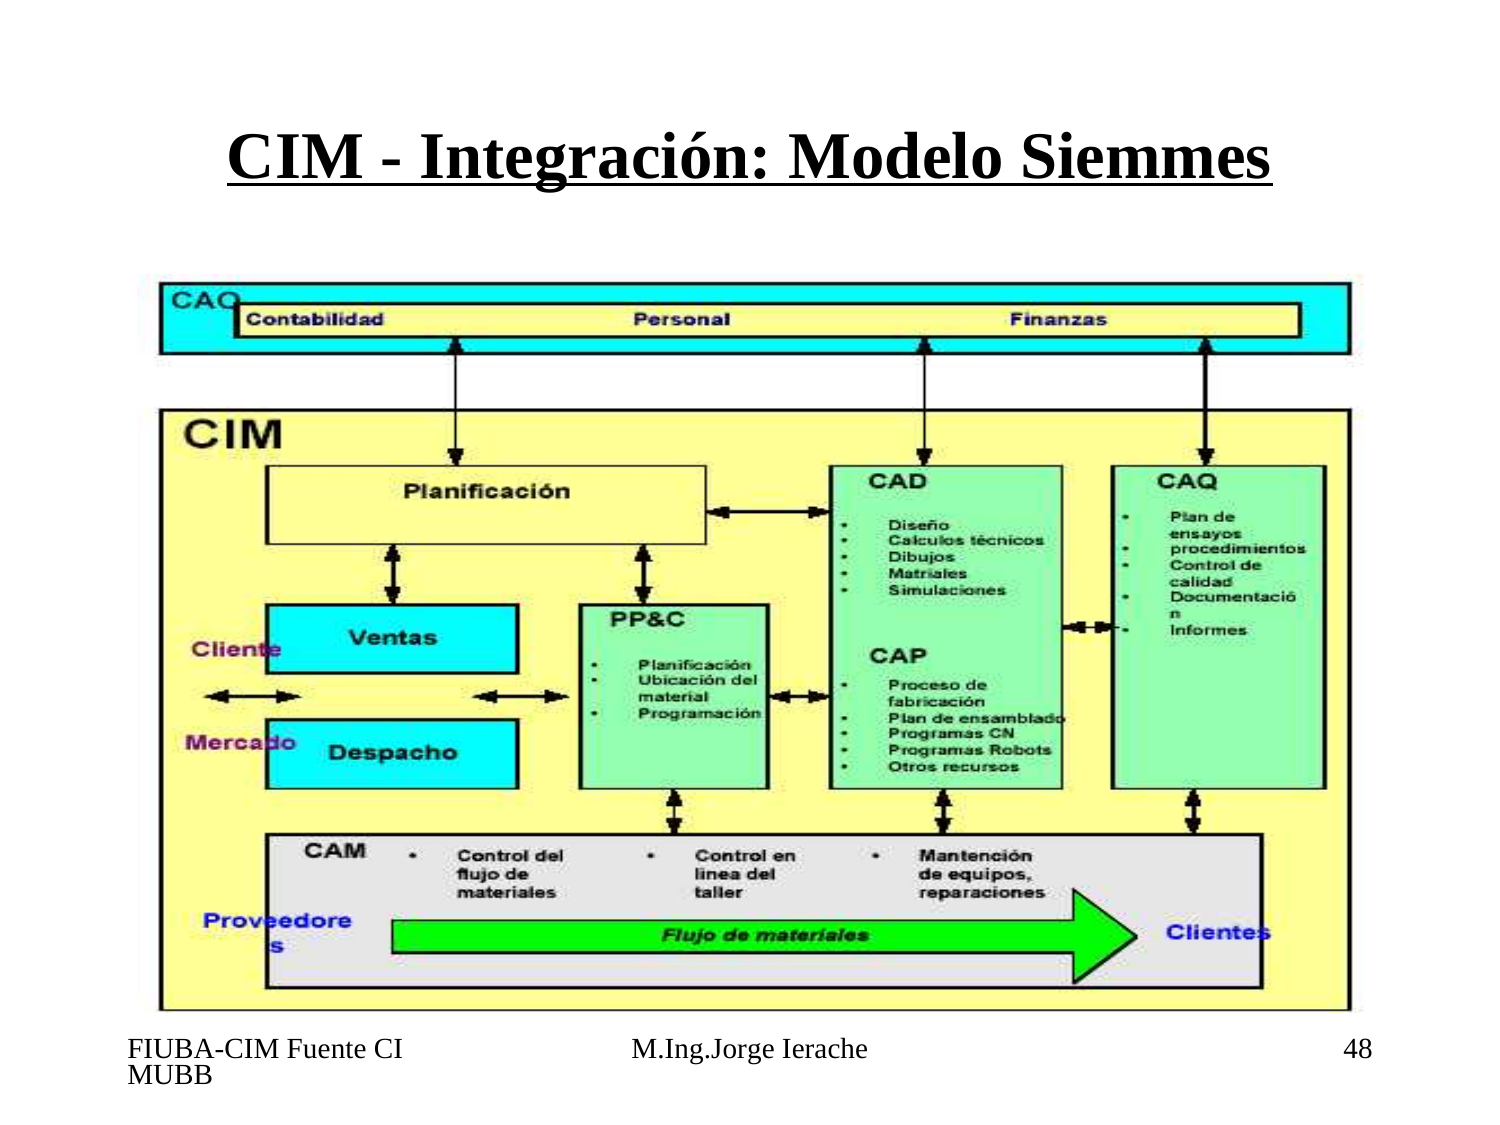

# CIM - Integración: Modelo Siemmes
FIUBA-CIM Fuente CIMUBB
M.Ing.Jorge Ierache
48